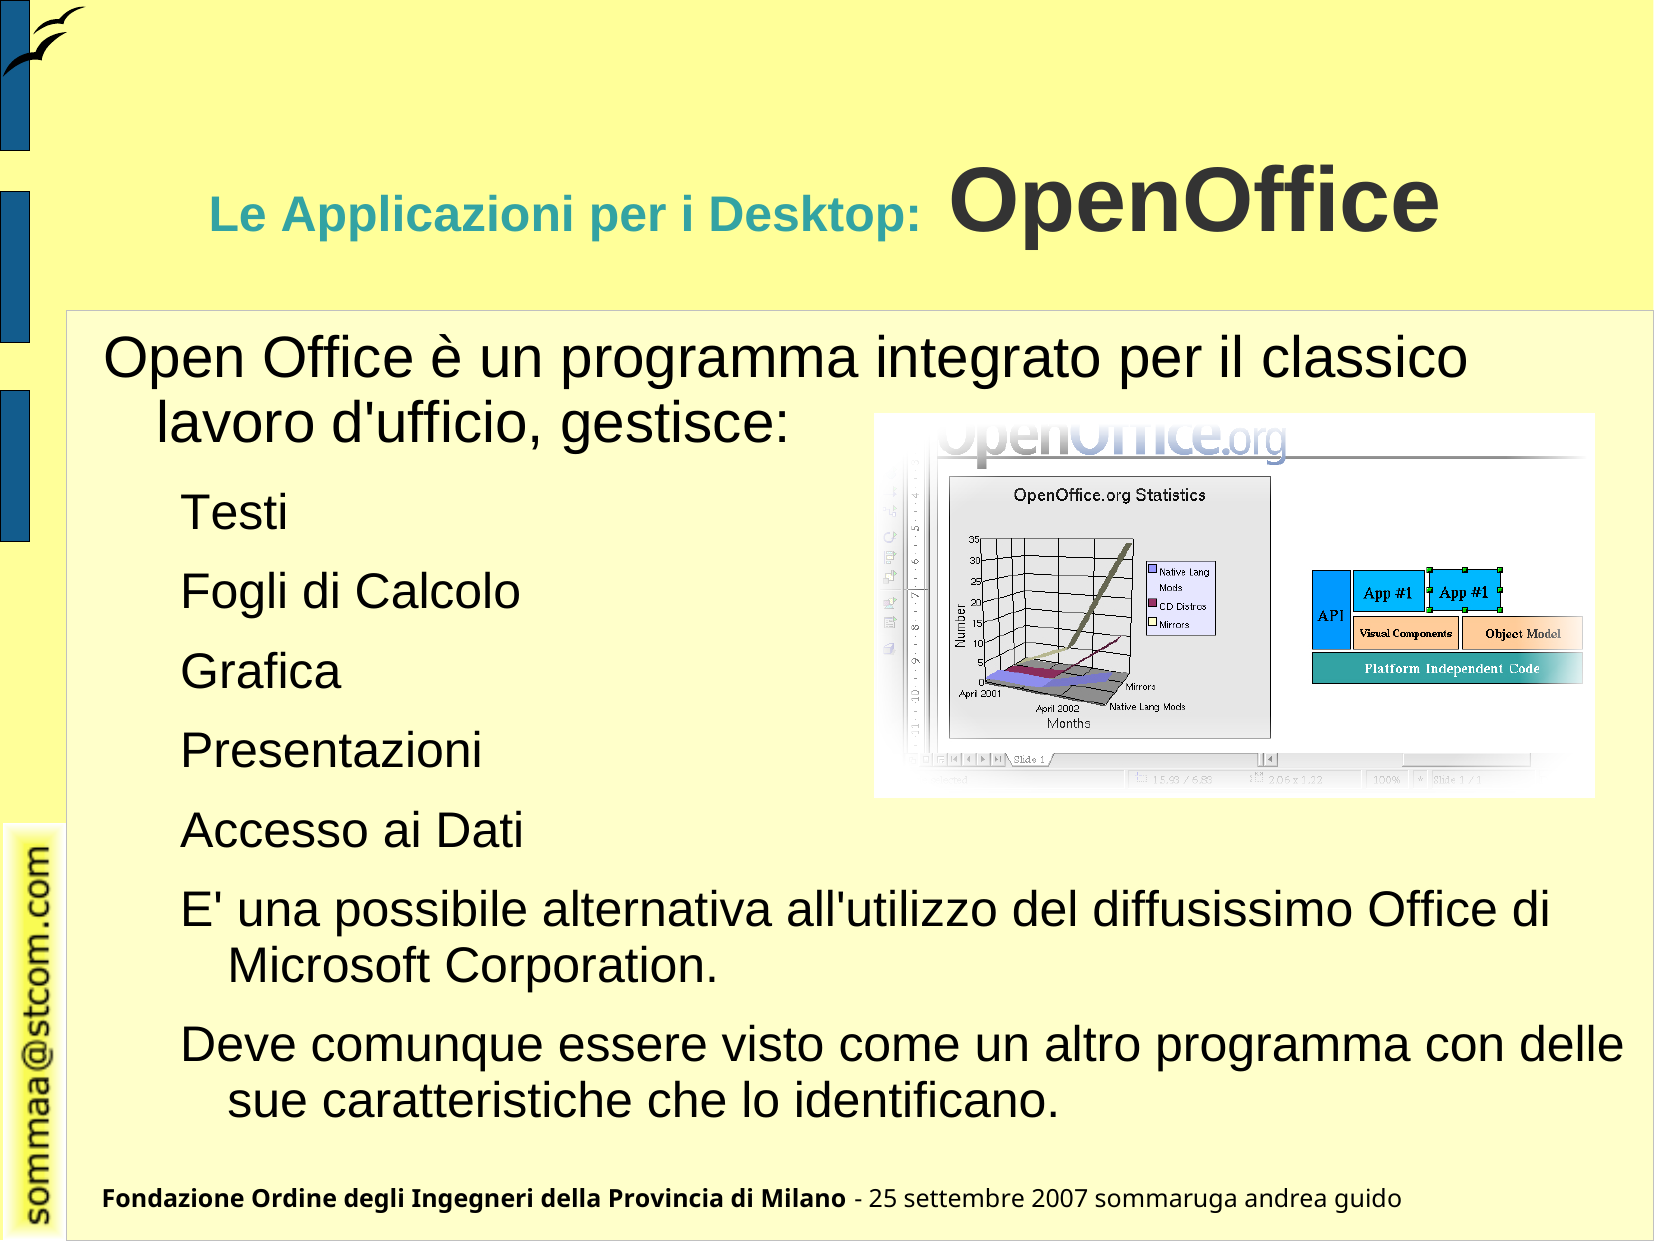

# Le Applicazioni per i Desktop: OpenOffice
Open Office è un programma integrato per il classico lavoro d'ufficio, gestisce:
Testi
Fogli di Calcolo
Grafica
Presentazioni
Accesso ai Dati
E' una possibile alternativa all'utilizzo del diffusissimo Office di Microsoft Corporation.
Deve comunque essere visto come un altro programma con delle sue caratteristiche che lo identificano.